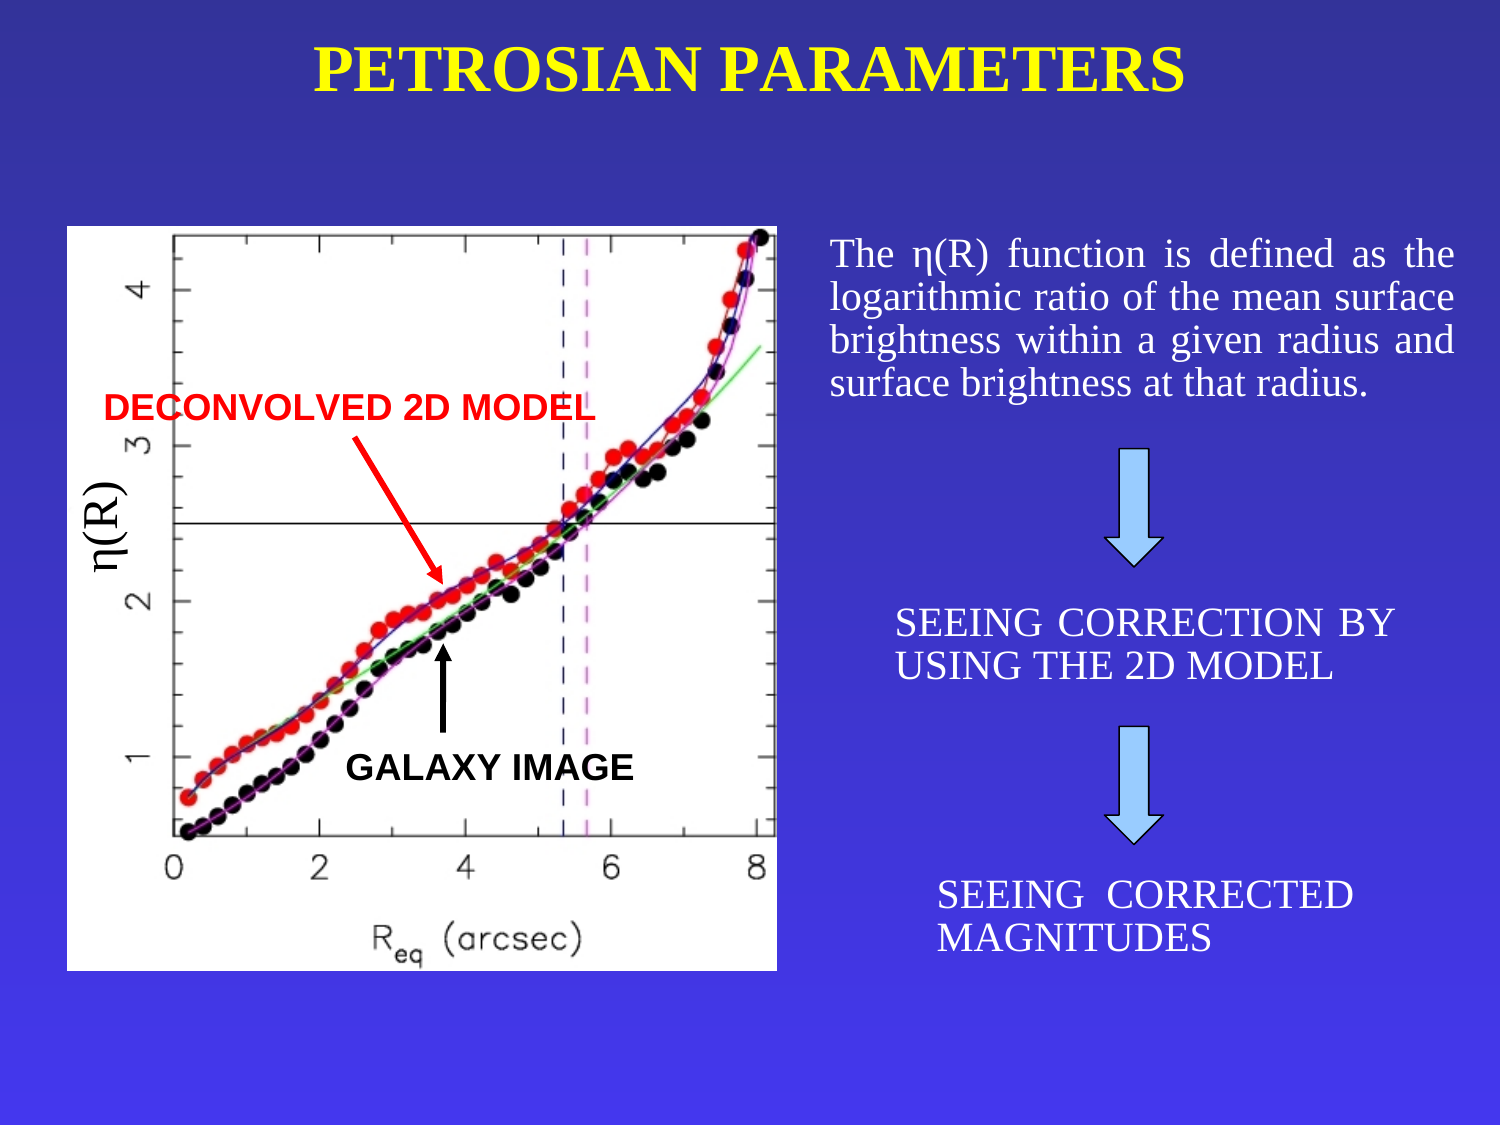

PETROSIAN PARAMETERS
The η(R) function is defined as the logarithmic ratio of the mean surface brightness within a given radius and surface brightness at that radius.
DECONVOLVED 2D MODEL
η(R)‏
SEEING CORRECTION BY USING THE 2D MODEL
GALAXY IMAGE
SEEING CORRECTED MAGNITUDES